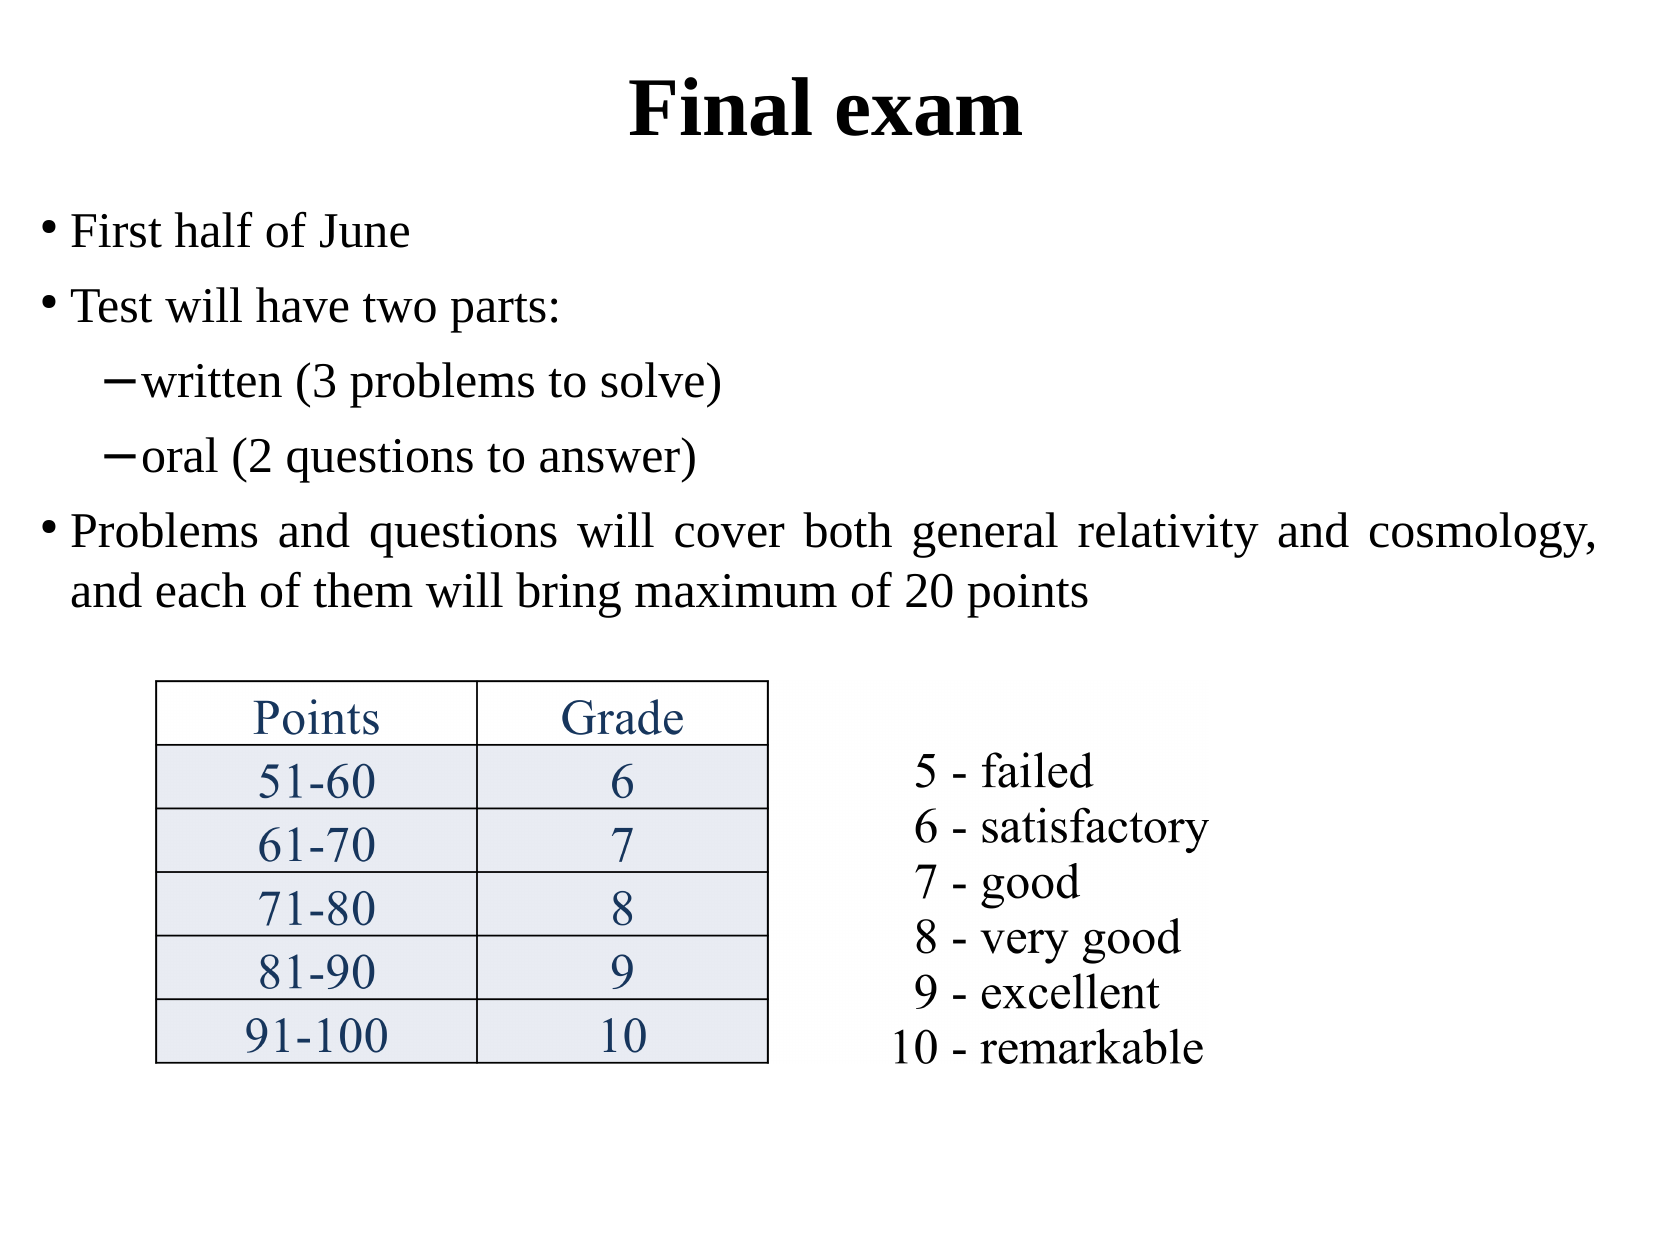

# Final exam
First half of June
Test will have two parts:
written (3 problems to solve)
oral (2 questions to answer)
Problems and questions will cover both general relativity and cosmology, and each of them will bring maximum of 20 points